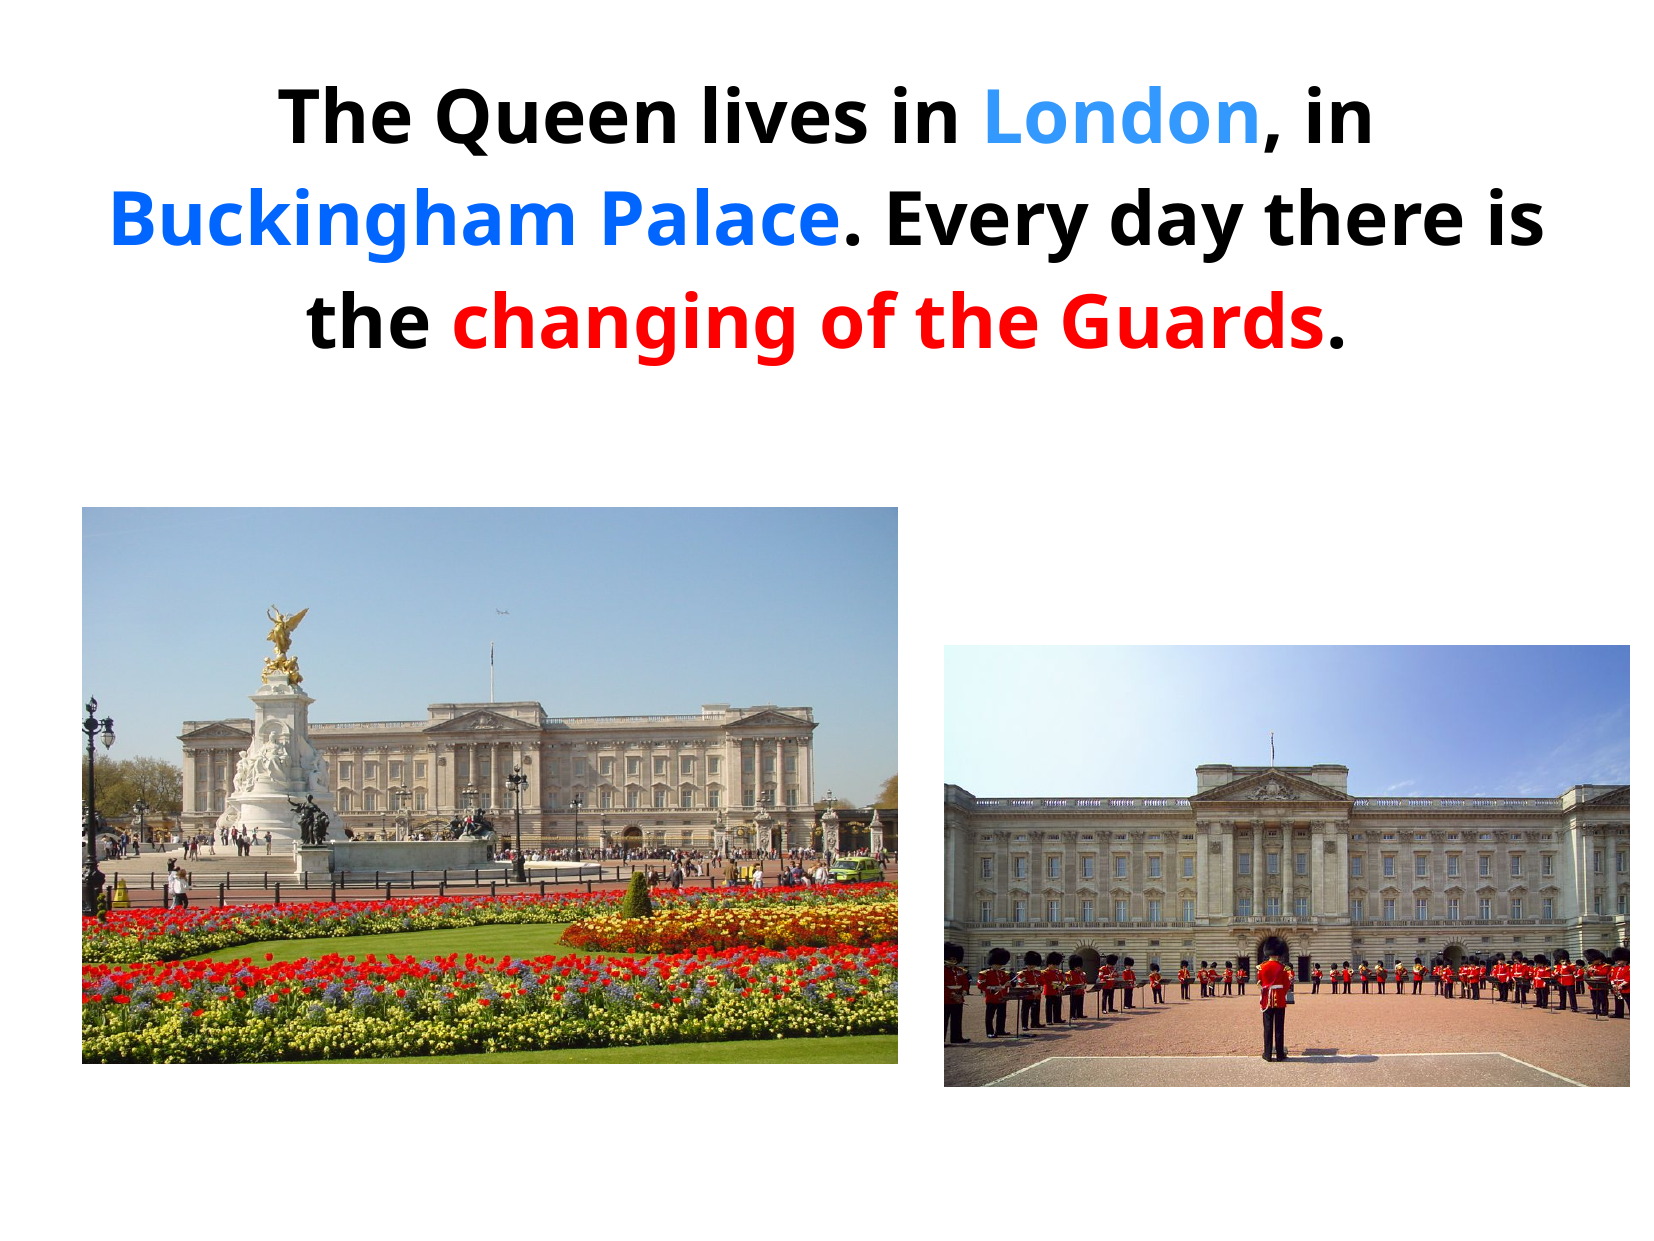

# The Queen lives in London, in Buckingham Palace. Every day there is the changing of the Guards.